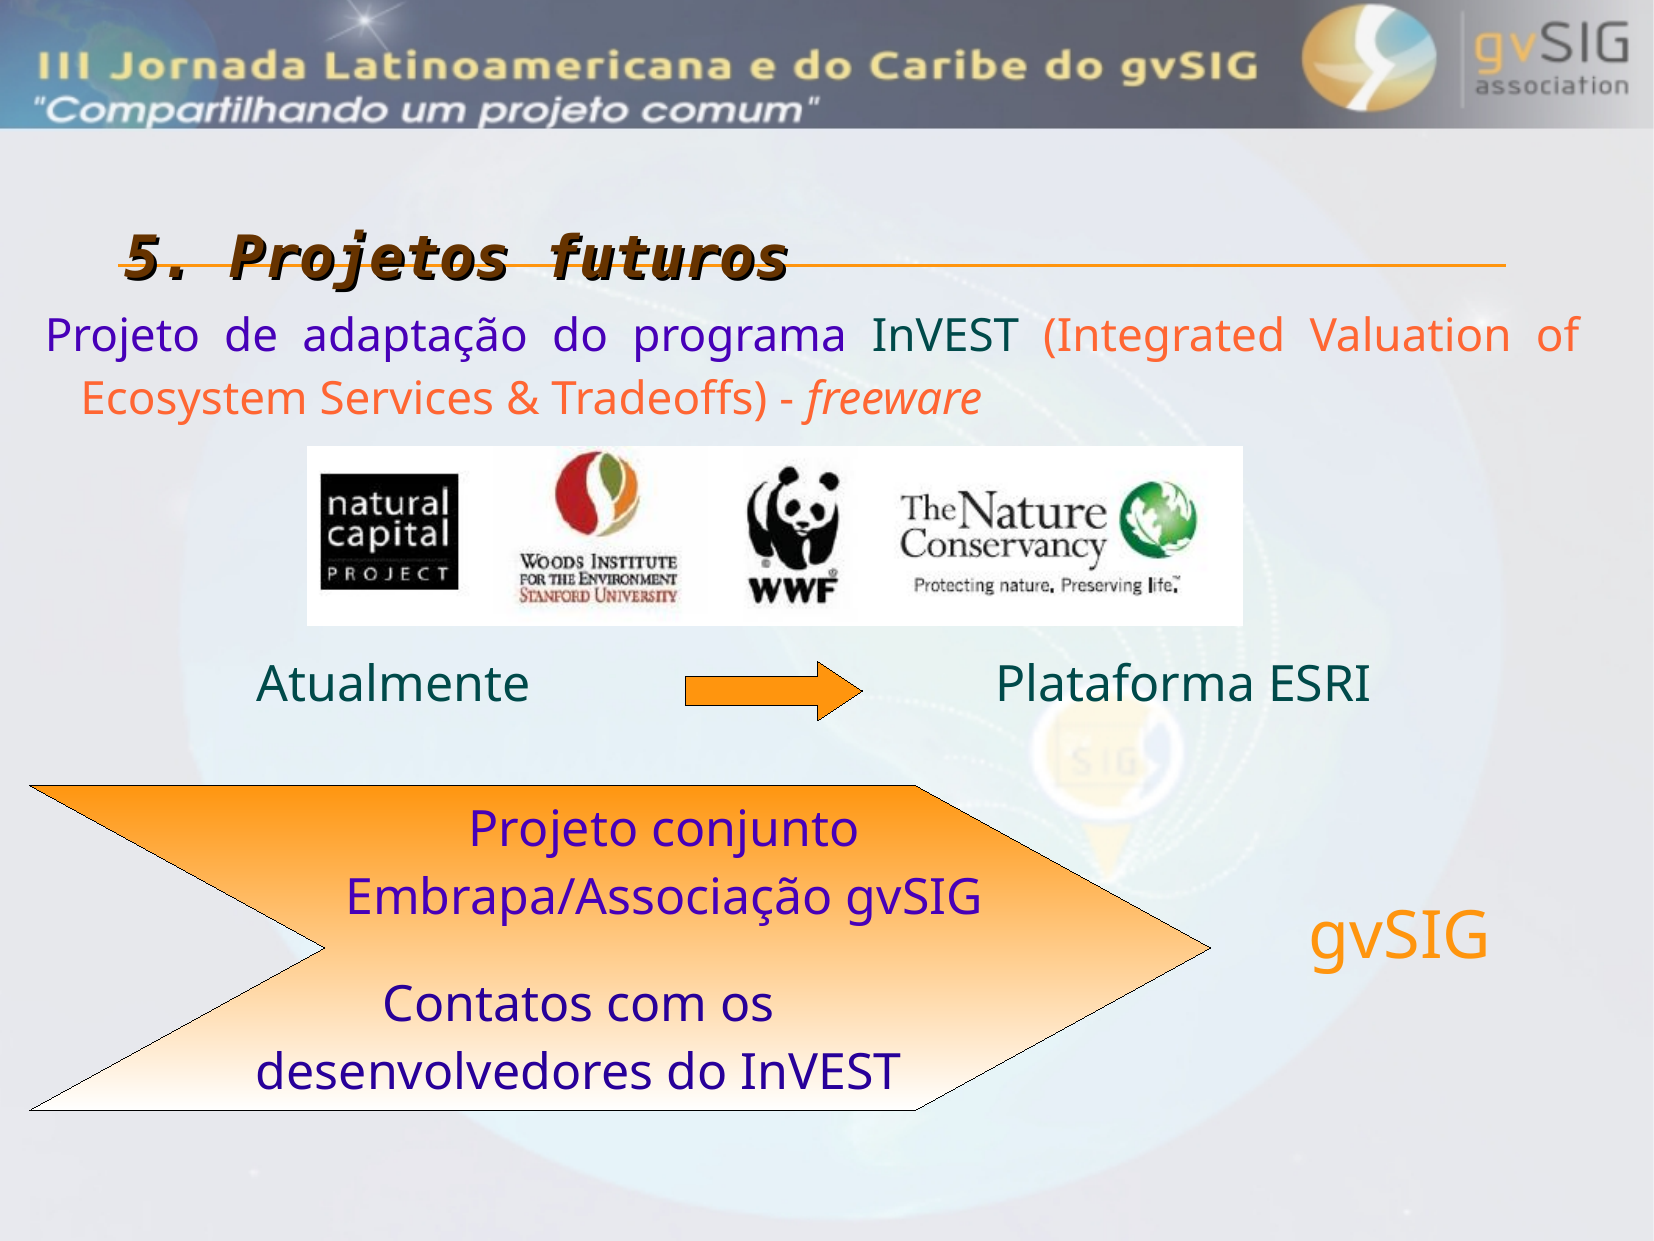

5. Projetos futuros
Projeto de adaptação do programa InVEST (Integrated Valuation of Ecosystem Services & Tradeoffs) - freeware
Atualmente
Plataforma ESRI
Projeto conjunto Embrapa/Associação gvSIG
Contatos com os desenvolvedores do InVEST
gvSIG